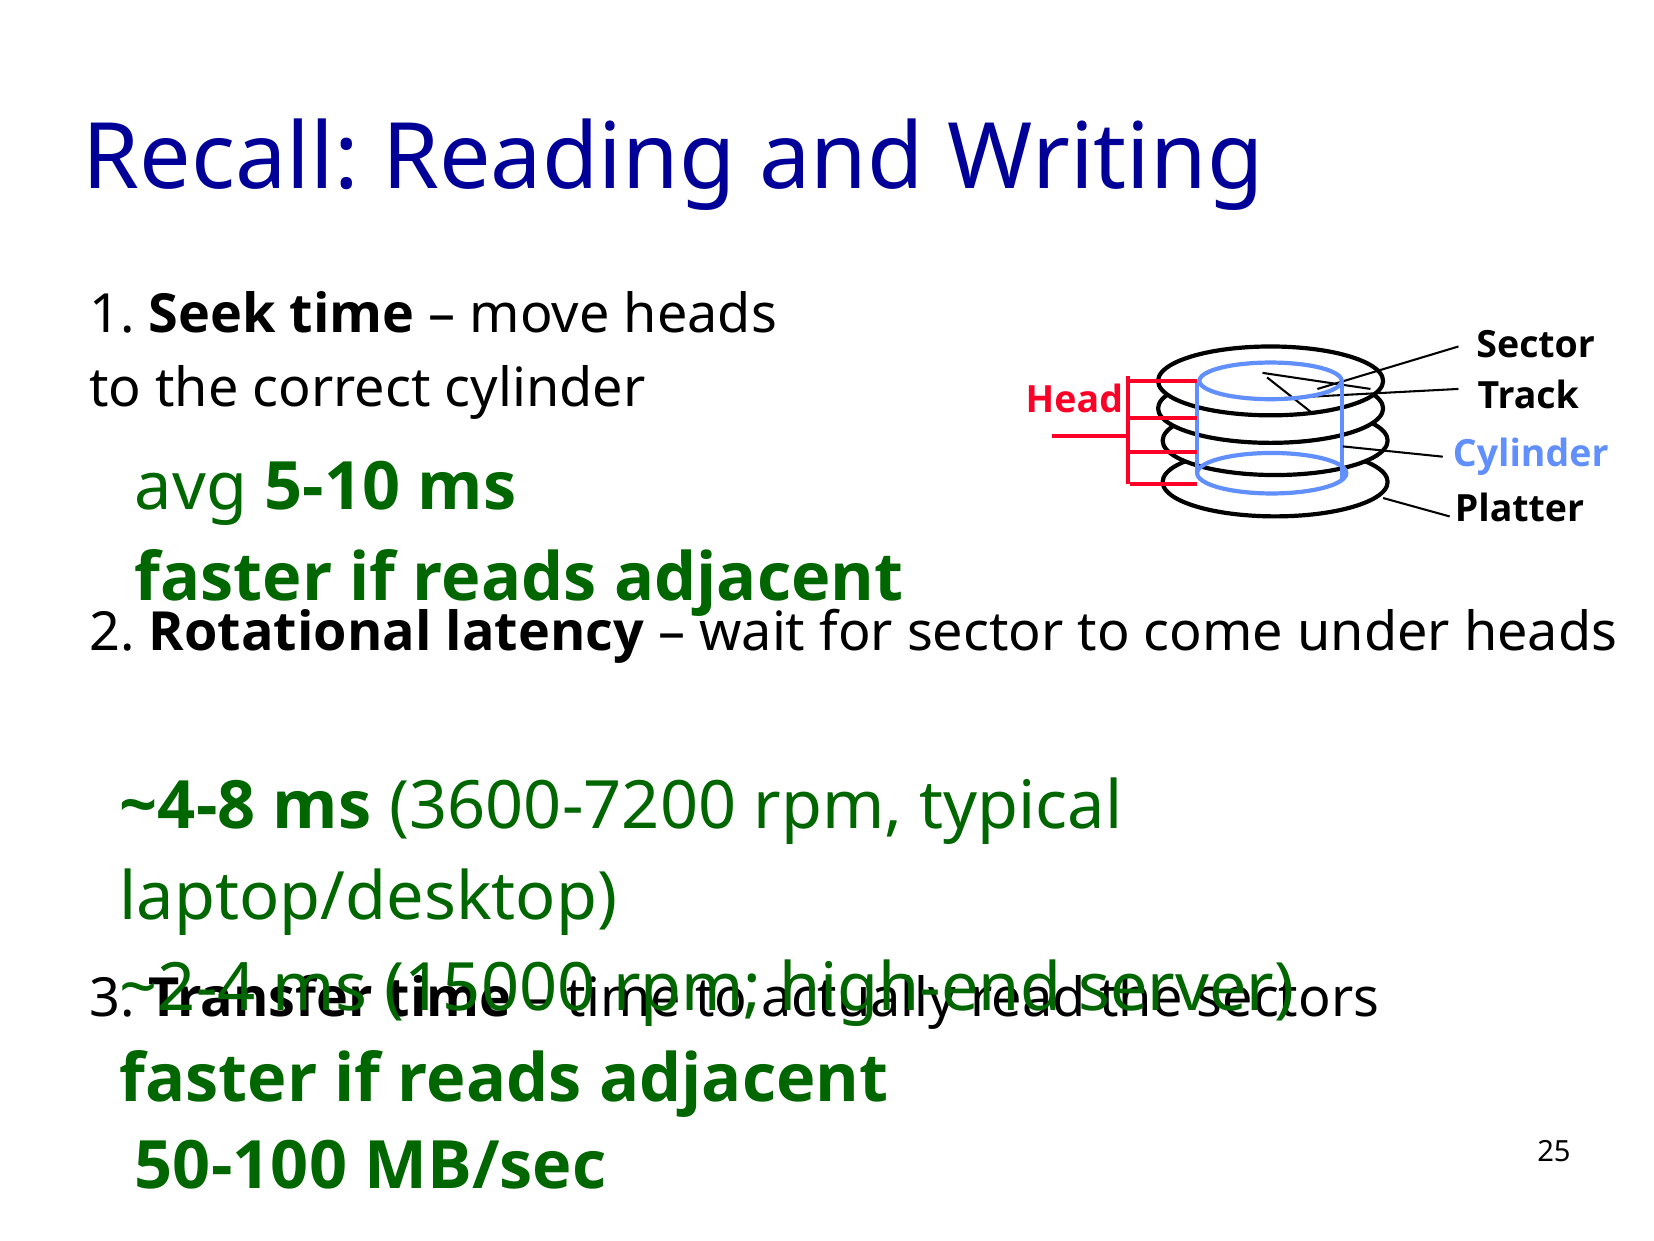

# Recall: Reading and Writing
1. Seek time – move heads
to the correct cylinder
2. Rotational latency – wait for sector to come under heads
3. Transfer time – time to actually read the sectors
Sector
Cylinder
Track
Head
avg 5-10 ms
faster if reads adjacent
Platter
~4-8 ms (3600-7200 rpm, typical laptop/desktop)
~2-4 ms (15000 rpm; high-end server)
faster if reads adjacent
50-100 MB/sec
25